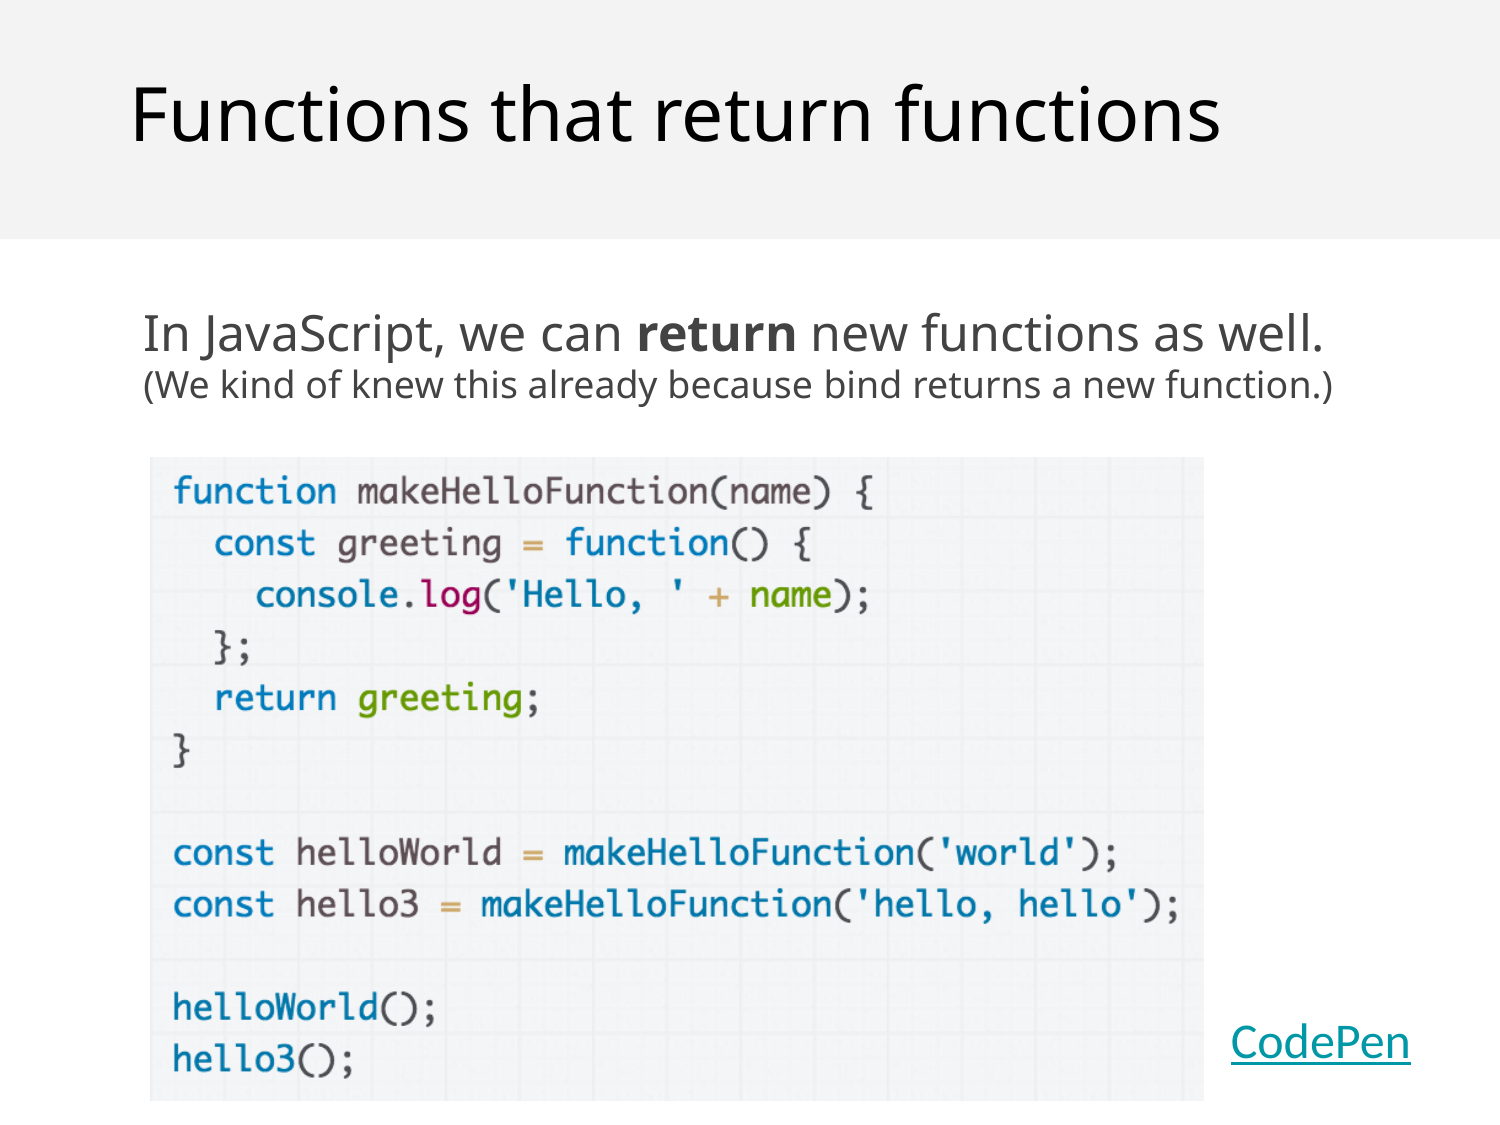

# Functions that return functions
In JavaScript, we can return new functions as well.
(We kind of knew this already because bind returns a new function.)
CodePen